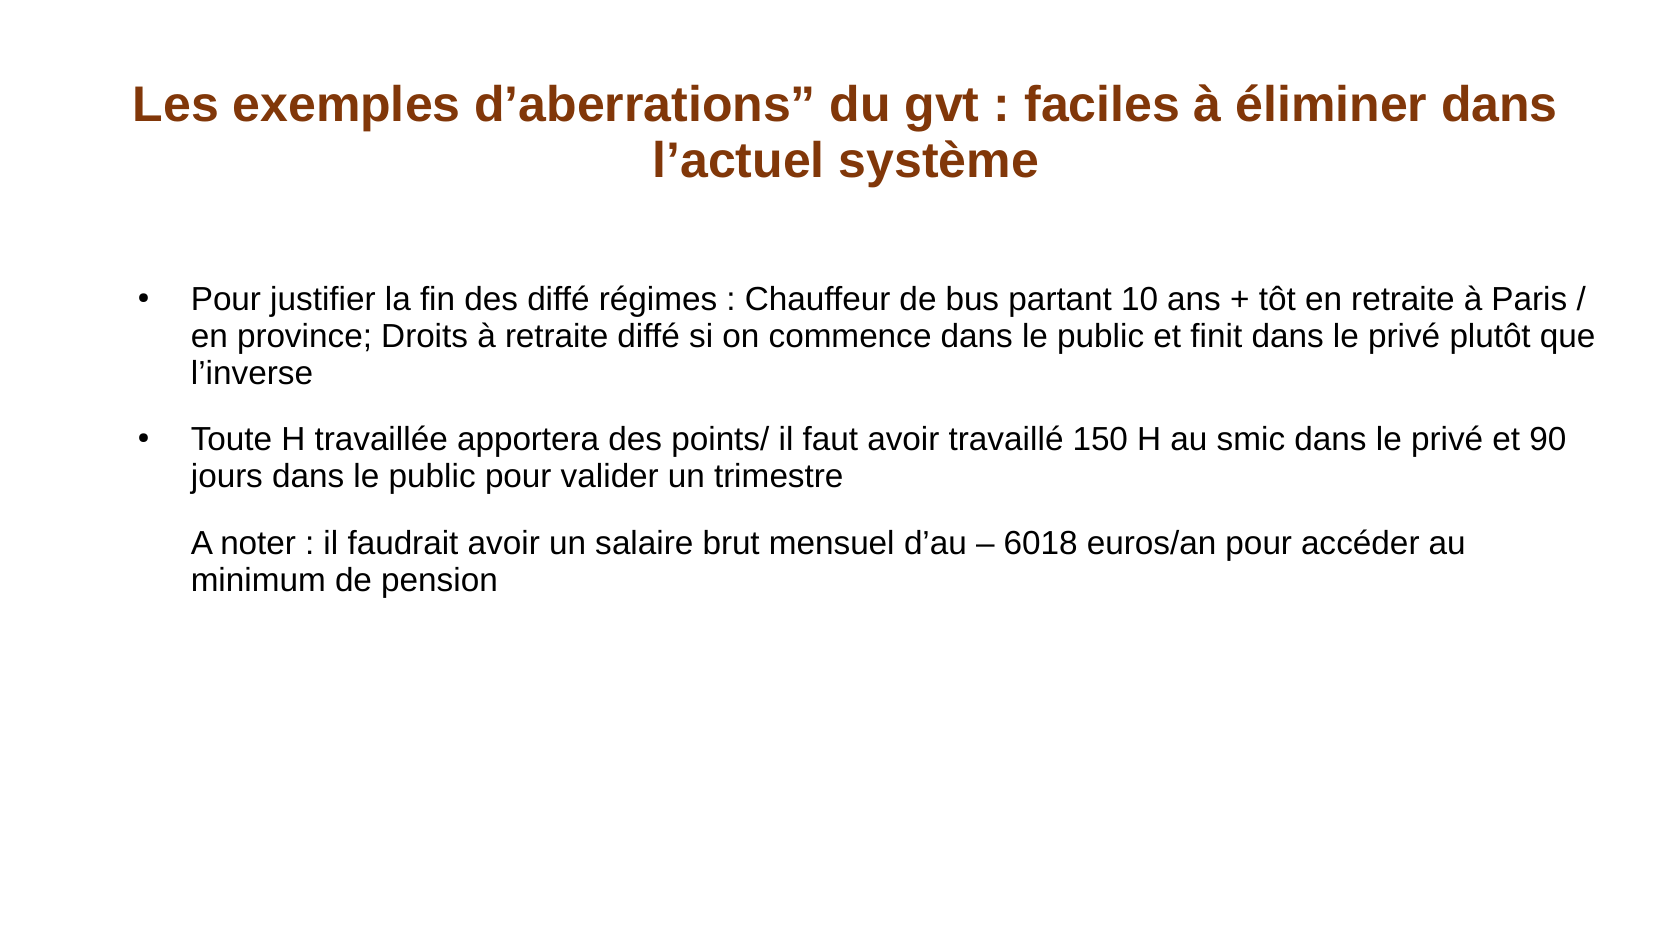

# Les exemples d’aberrations” du gvt : faciles à éliminer dans l’actuel système
Pour justifier la fin des diffé régimes : Chauffeur de bus partant 10 ans + tôt en retraite à Paris / en province; Droits à retraite diffé si on commence dans le public et finit dans le privé plutôt que l’inverse
Toute H travaillée apportera des points/ il faut avoir travaillé 150 H au smic dans le privé et 90 jours dans le public pour valider un trimestre
A noter : il faudrait avoir un salaire brut mensuel d’au – 6018 euros/an pour accéder au minimum de pension